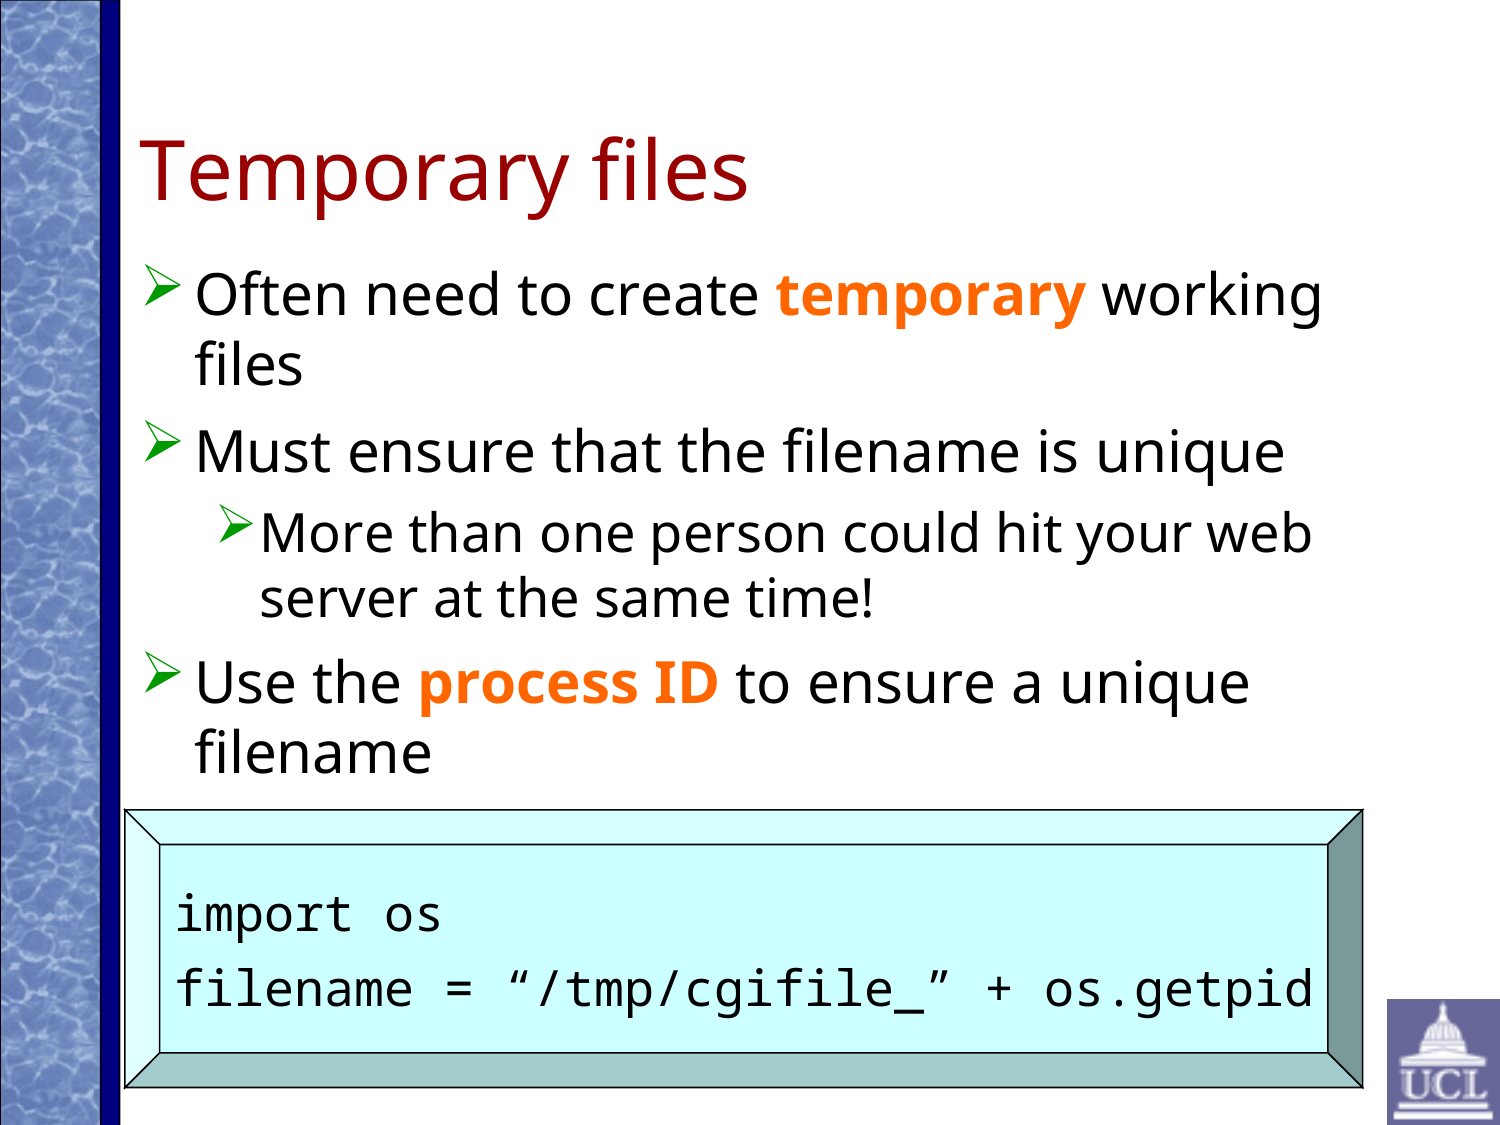

# Temporary files
Often need to create temporary working files
Must ensure that the filename is unique
More than one person could hit your web server at the same time!
Use the process ID to ensure a unique filename
import os
filename = “/tmp/cgifile_” + os.getpid